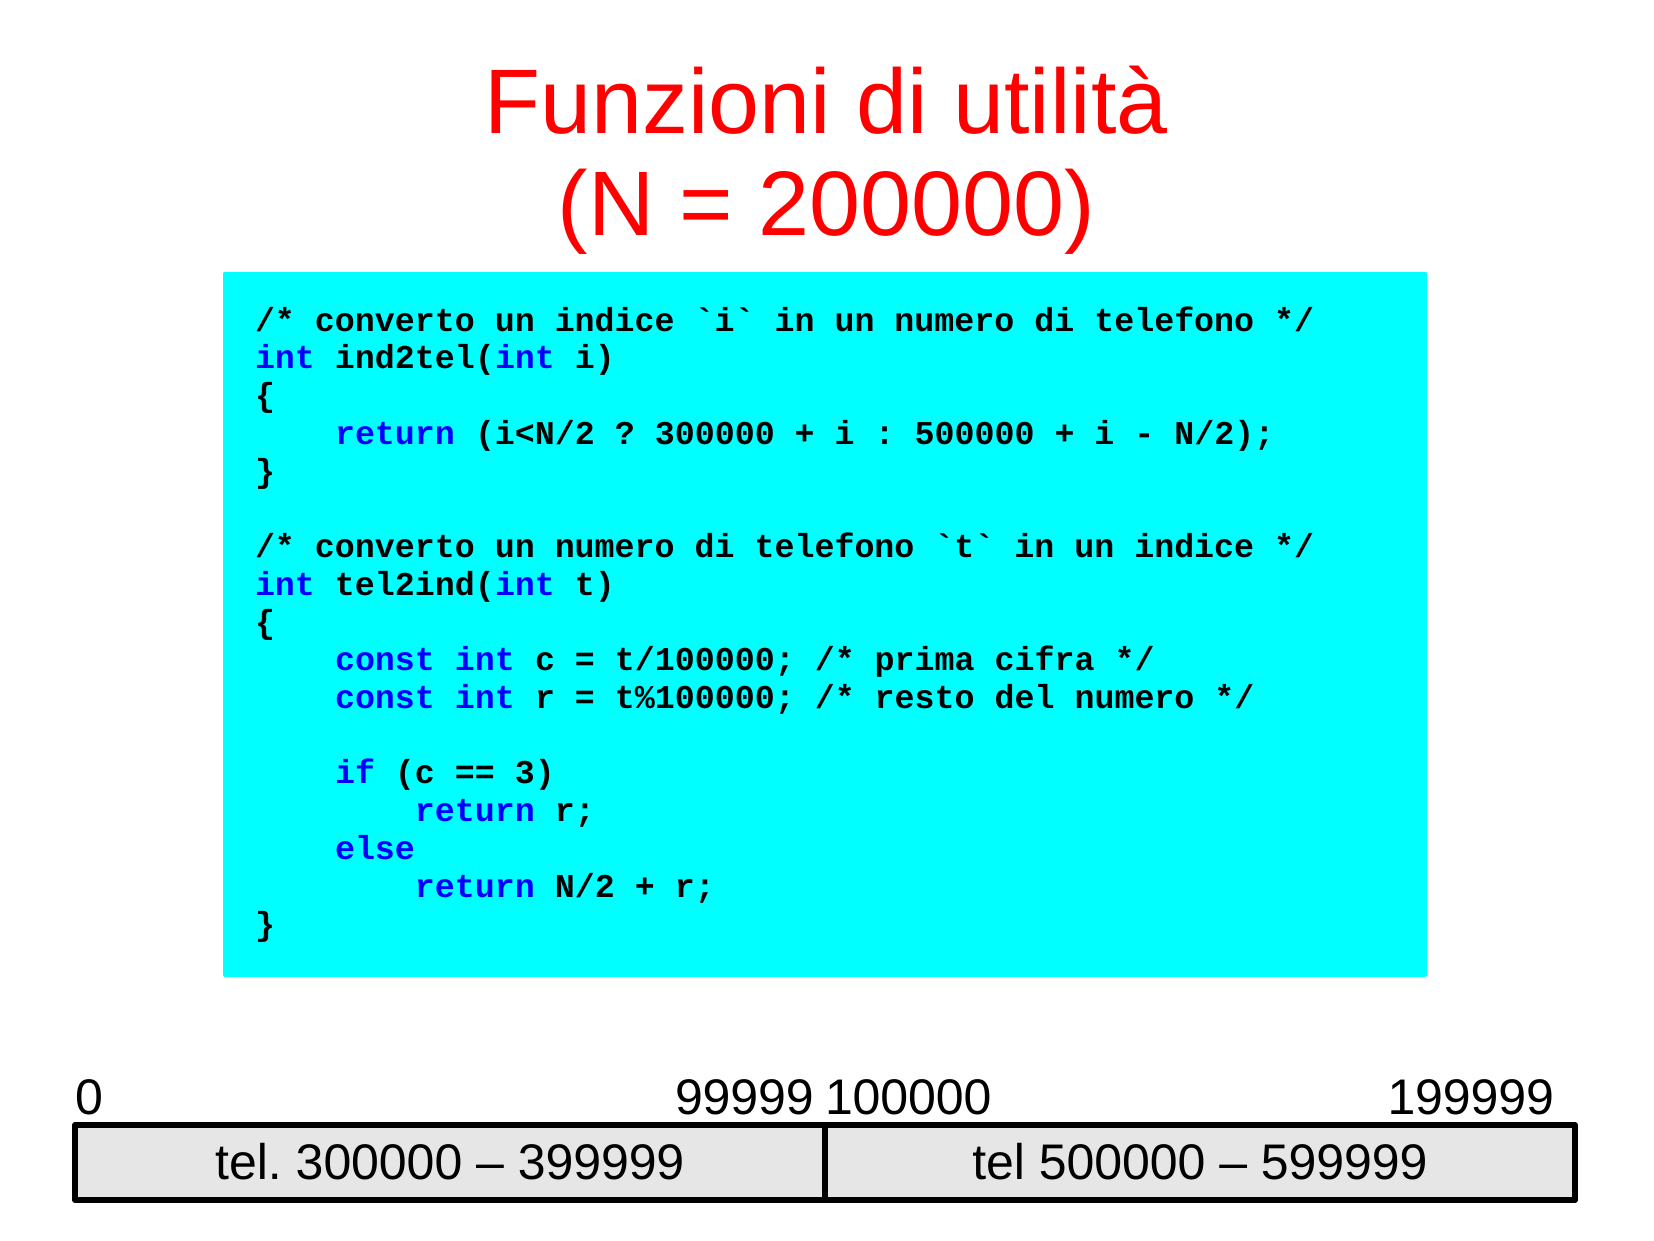

# Funzioni di utilità (N = 200000)
/* converto un indice `i` in un numero di telefono */
int ind2tel(int i)
{
 return (i<N/2 ? 300000 + i : 500000 + i - N/2);
}
/* converto un numero di telefono `t` in un indice */
int tel2ind(int t)
{
 const int c = t/100000; /* prima cifra */
 const int r = t%100000; /* resto del numero */
 if (c == 3)
 return r;
 else
 return N/2 + r;
}
0
99999
100000
199999
tel. 300000 – 399999
tel 500000 – 599999
Shooting Stars
6